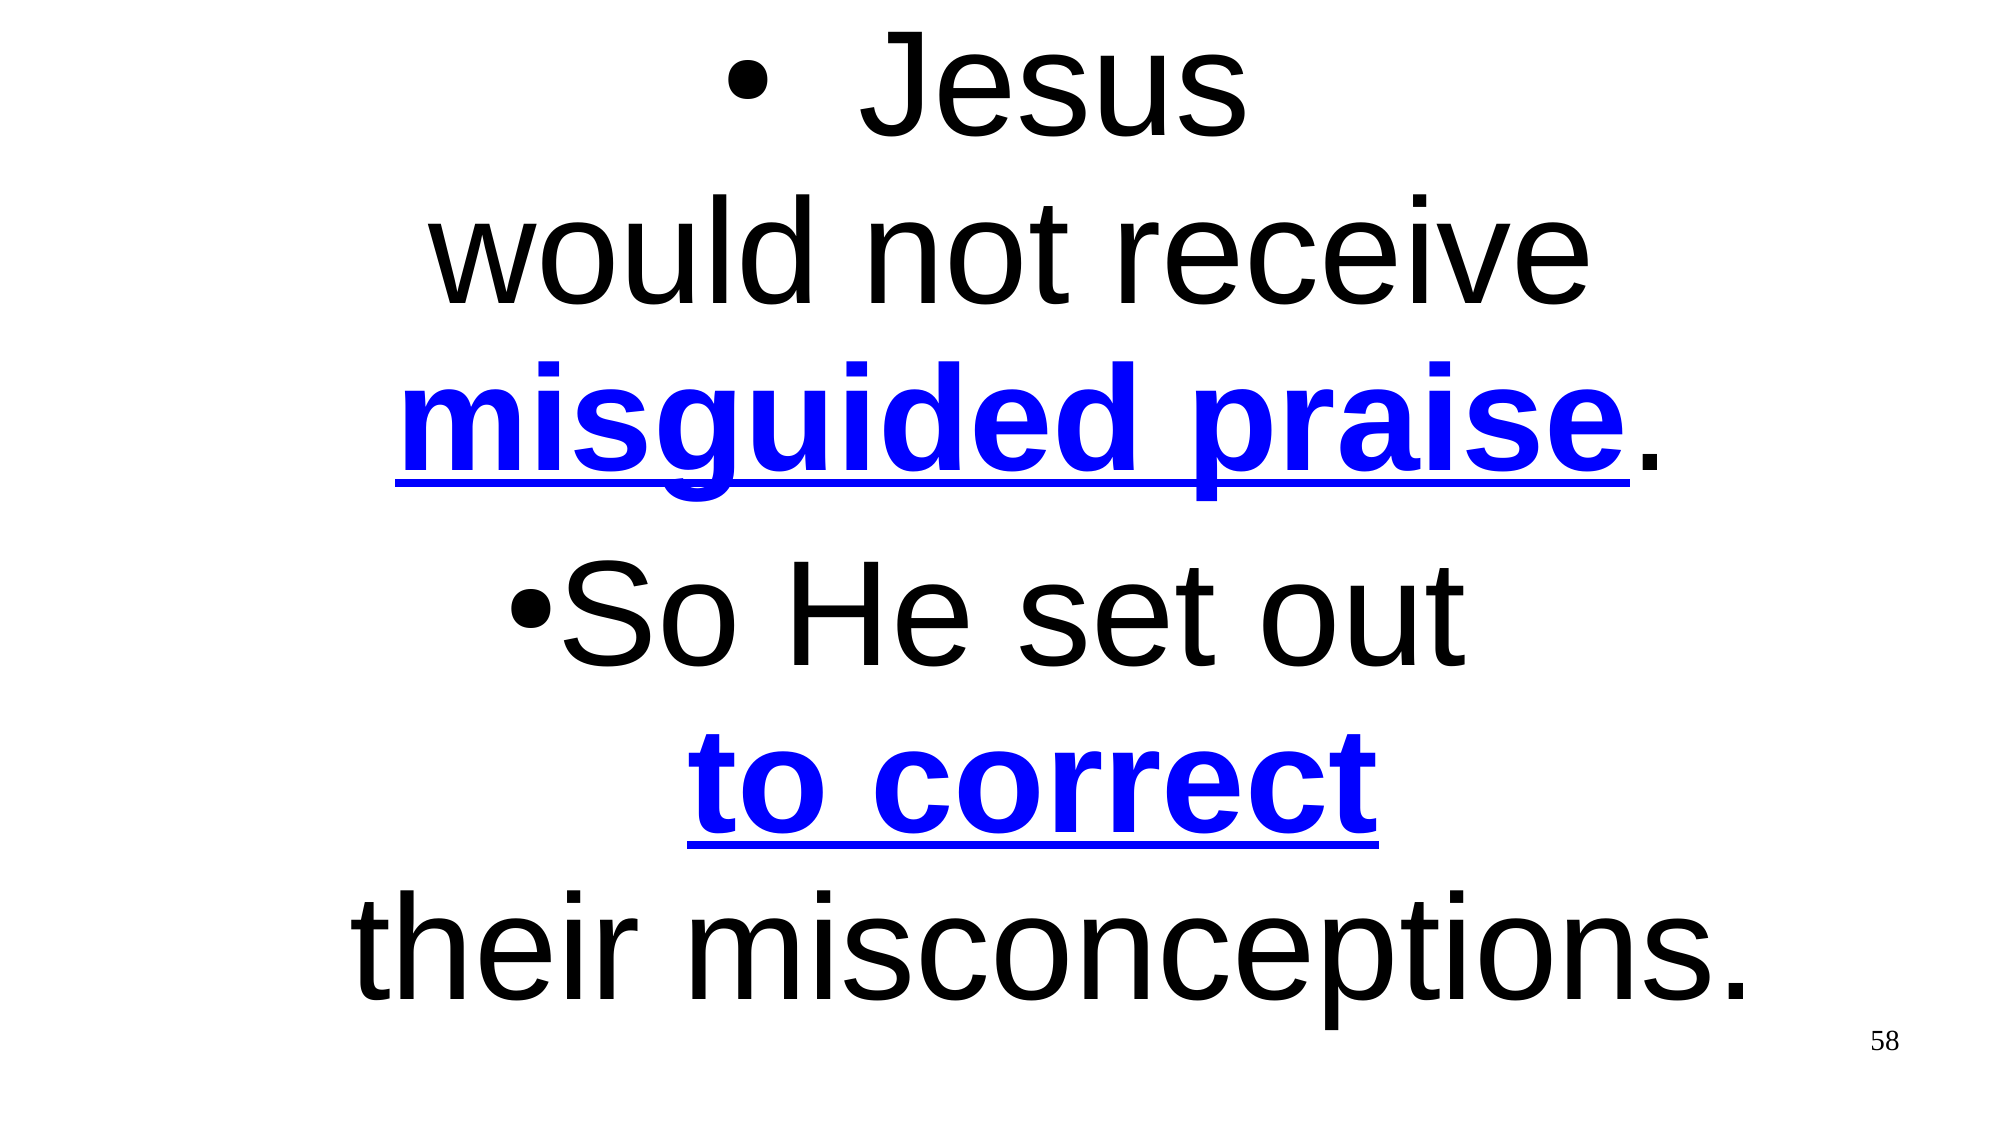

# Jesus would not receive misguided praise.
So He set out
to correct
 their misconceptions.
58